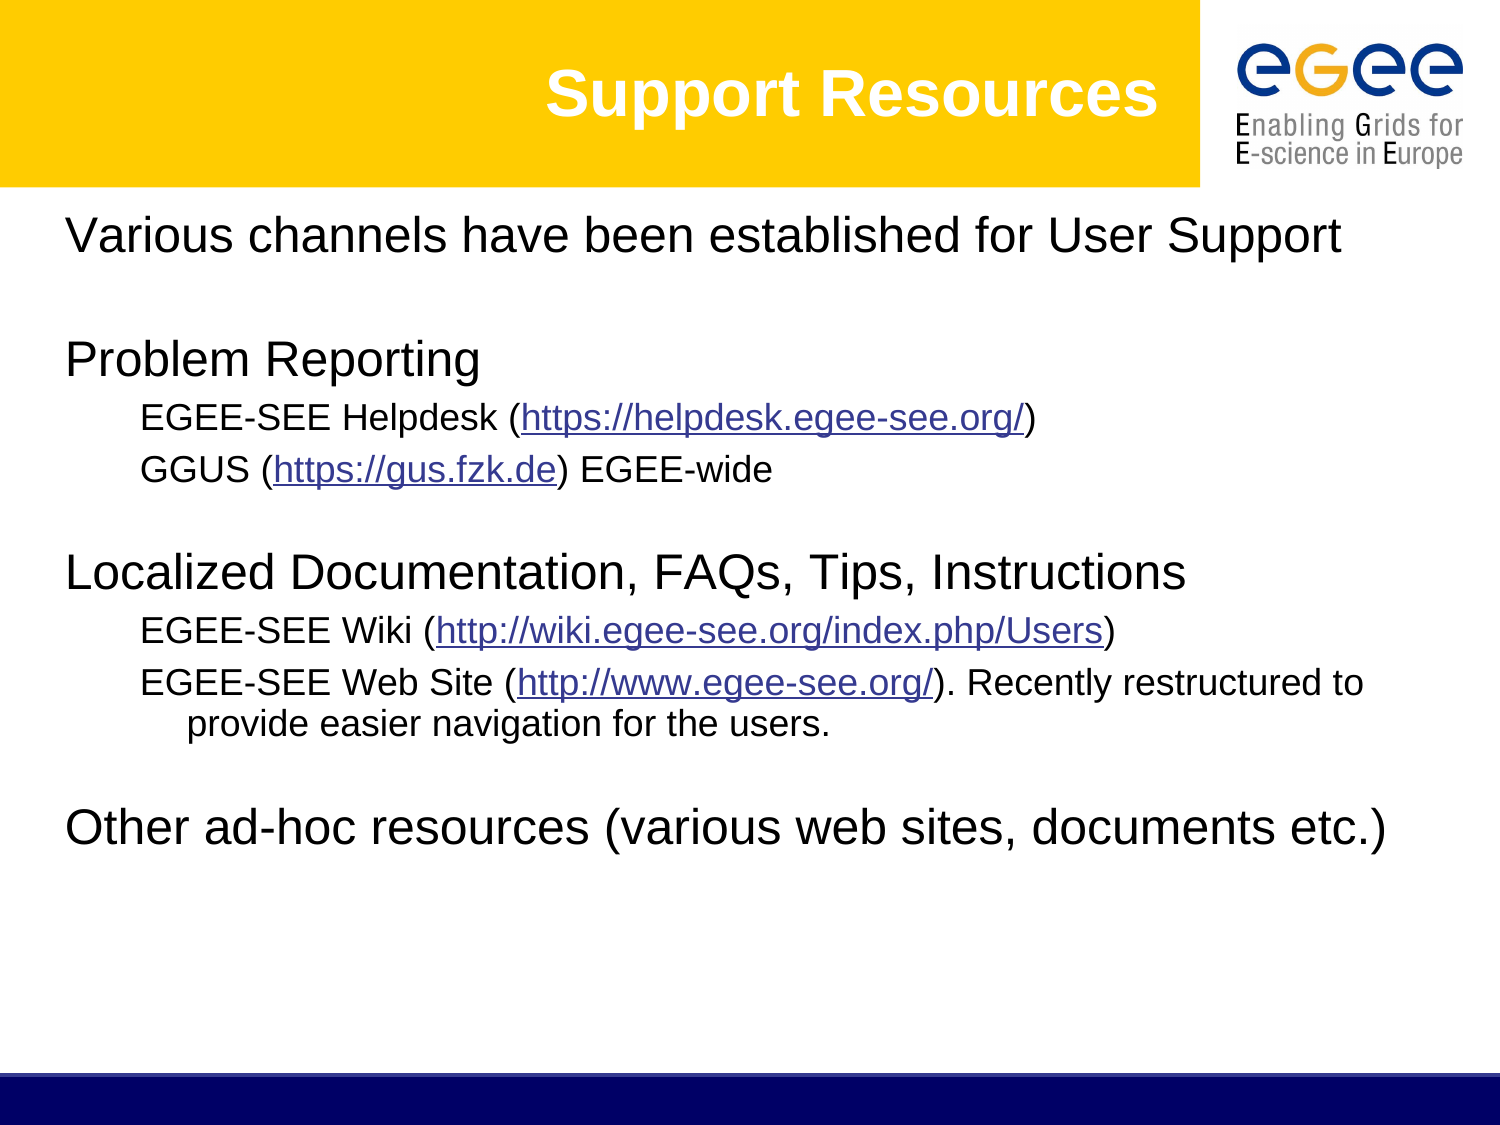

# Support Resources
Various channels have been established for User Support
Problem Reporting
EGEE-SEE Helpdesk (https://helpdesk.egee-see.org/)
GGUS (https://gus.fzk.de) EGEE-wide
Localized Documentation, FAQs, Tips, Instructions
EGEE-SEE Wiki (http://wiki.egee-see.org/index.php/Users)
EGEE-SEE Web Site (http://www.egee-see.org/). Recently restructured to provide easier navigation for the users.
Other ad-hoc resources (various web sites, documents etc.)